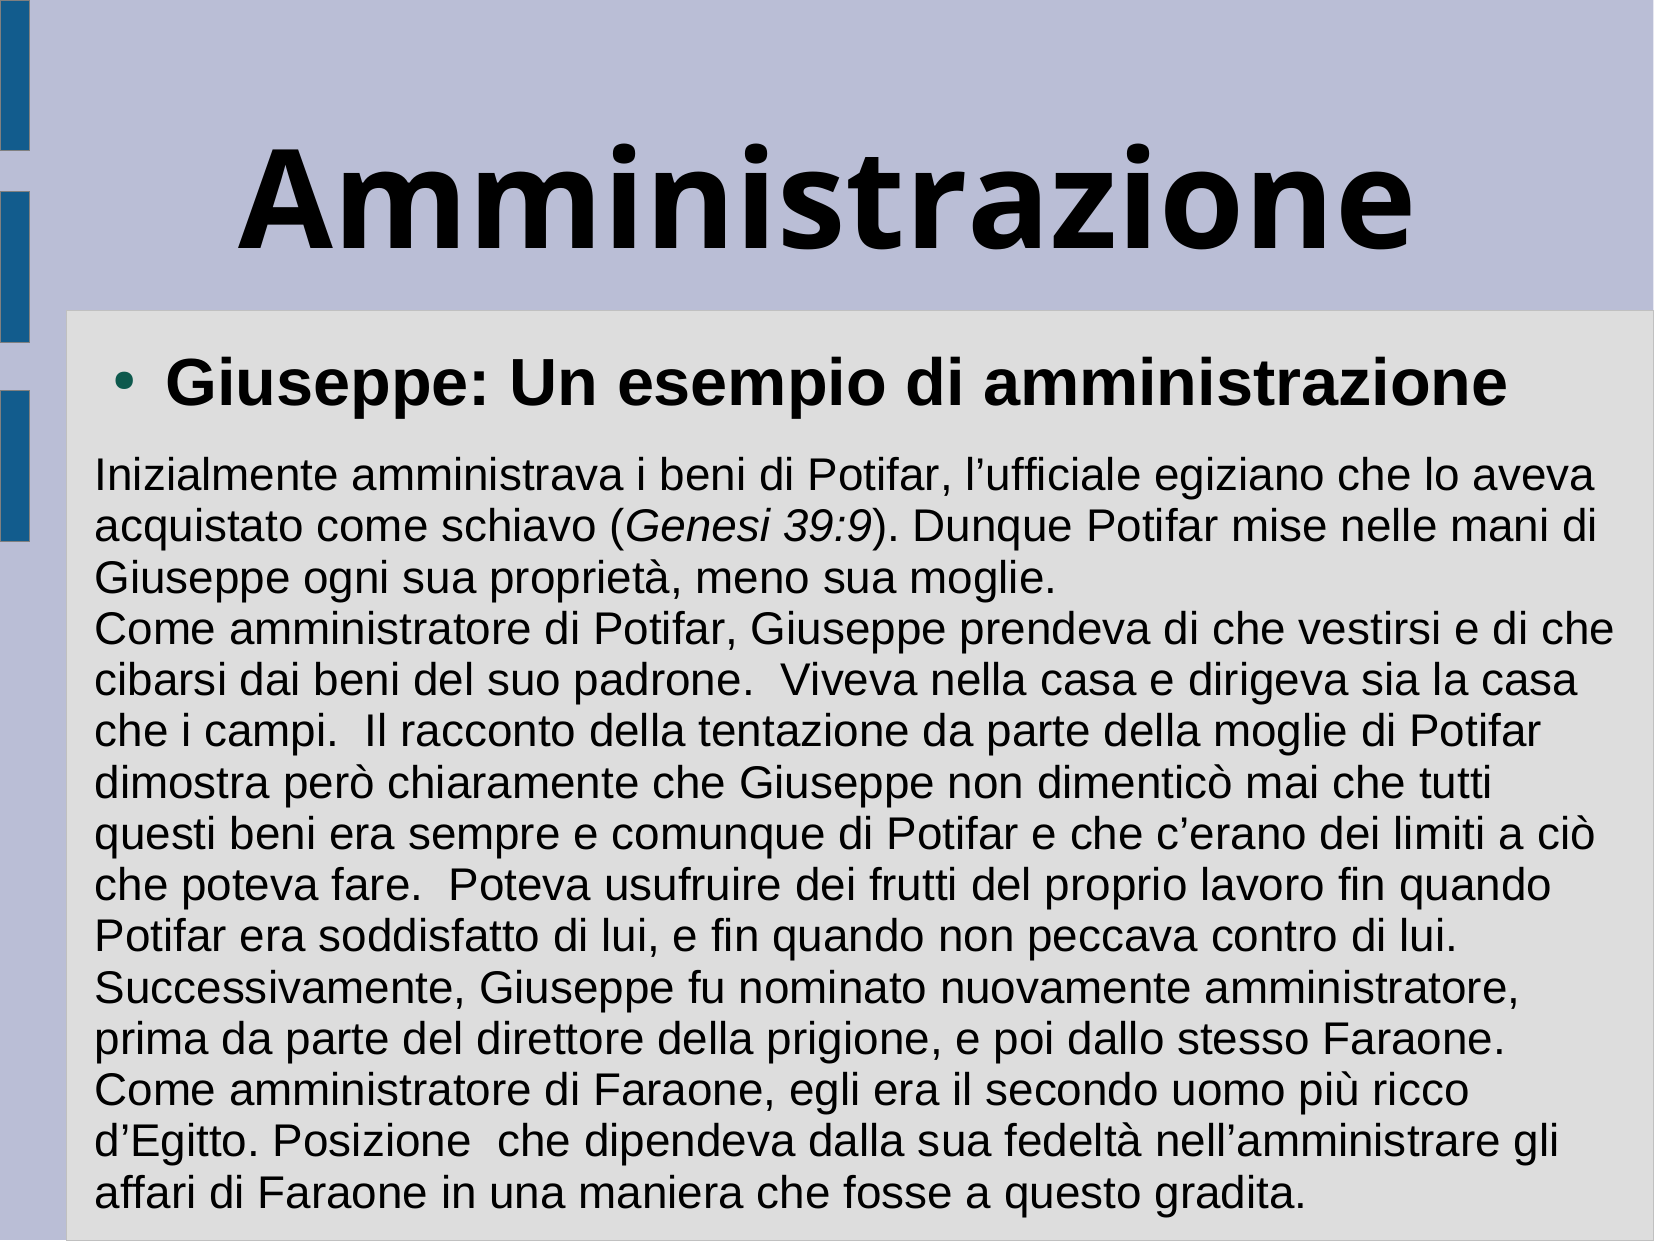

# Amministrazione
Giuseppe: Un esempio di amministrazione
Inizialmente amministrava i beni di Potifar, l’ufficiale egiziano che lo aveva acquistato come schiavo (Genesi 39:9). Dunque Potifar mise nelle mani di Giuseppe ogni sua proprietà, meno sua moglie. Come amministratore di Potifar, Giuseppe prendeva di che vestirsi e di che cibarsi dai beni del suo padrone. Viveva nella casa e dirigeva sia la casa che i campi. Il racconto della tentazione da parte della moglie di Potifar dimostra però chiaramente che Giuseppe non dimenticò mai che tutti questi beni era sempre e comunque di Potifar e che c’erano dei limiti a ciò che poteva fare. Poteva usufruire dei frutti del proprio lavoro fin quando Potifar era soddisfatto di lui, e fin quando non peccava contro di lui. Successivamente, Giuseppe fu nominato nuovamente amministratore, prima da parte del direttore della prigione, e poi dallo stesso Faraone. Come amministratore di Faraone, egli era il secondo uomo più ricco d’Egitto. Posizione che dipendeva dalla sua fedeltà nell’amministrare gli affari di Faraone in una maniera che fosse a questo gradita.